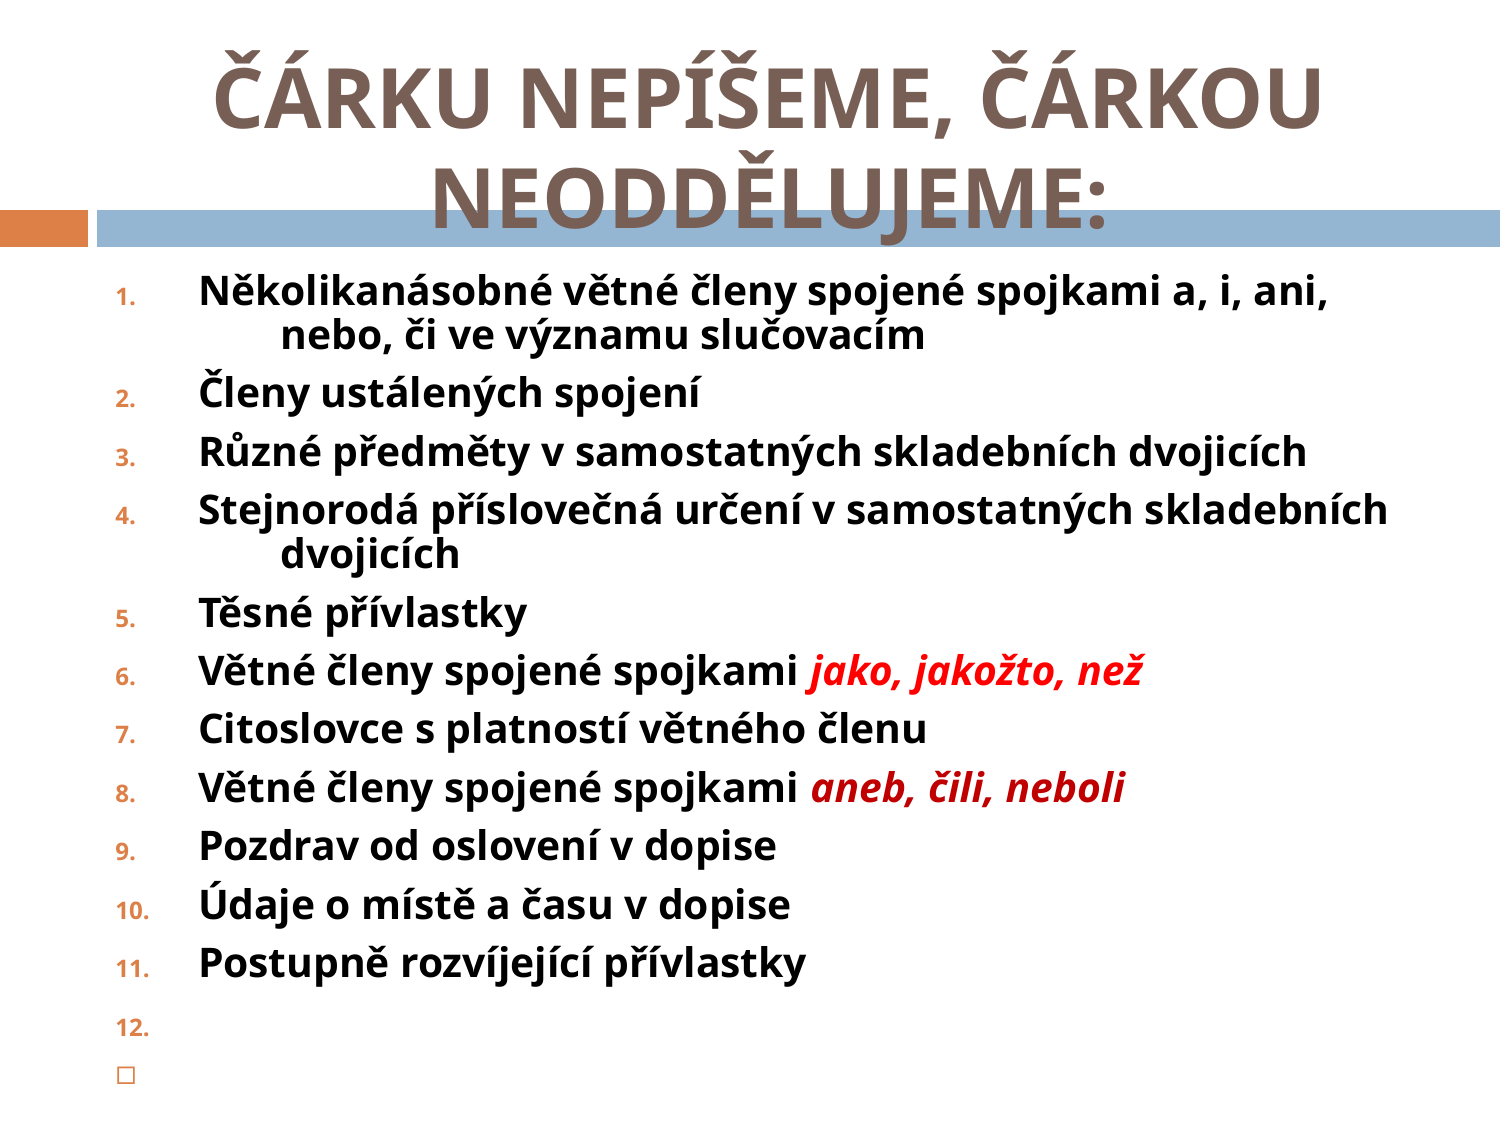

# ČÁRKU NEPÍŠEME, ČÁRKOU NEODDĚLUJEME:
Několikanásobné větné členy spojené spojkami a, i, ani, nebo, či ve významu slučovacím
Členy ustálených spojení
Různé předměty v samostatných skladebních dvojicích
Stejnorodá příslovečná určení v samostatných skladebních dvojicích
Těsné přívlastky
Větné členy spojené spojkami jako, jakožto, než
Citoslovce s platností větného členu
Větné členy spojené spojkami aneb, čili, neboli
Pozdrav od oslovení v dopise
Údaje o místě a času v dopise
Postupně rozvíjející přívlastky